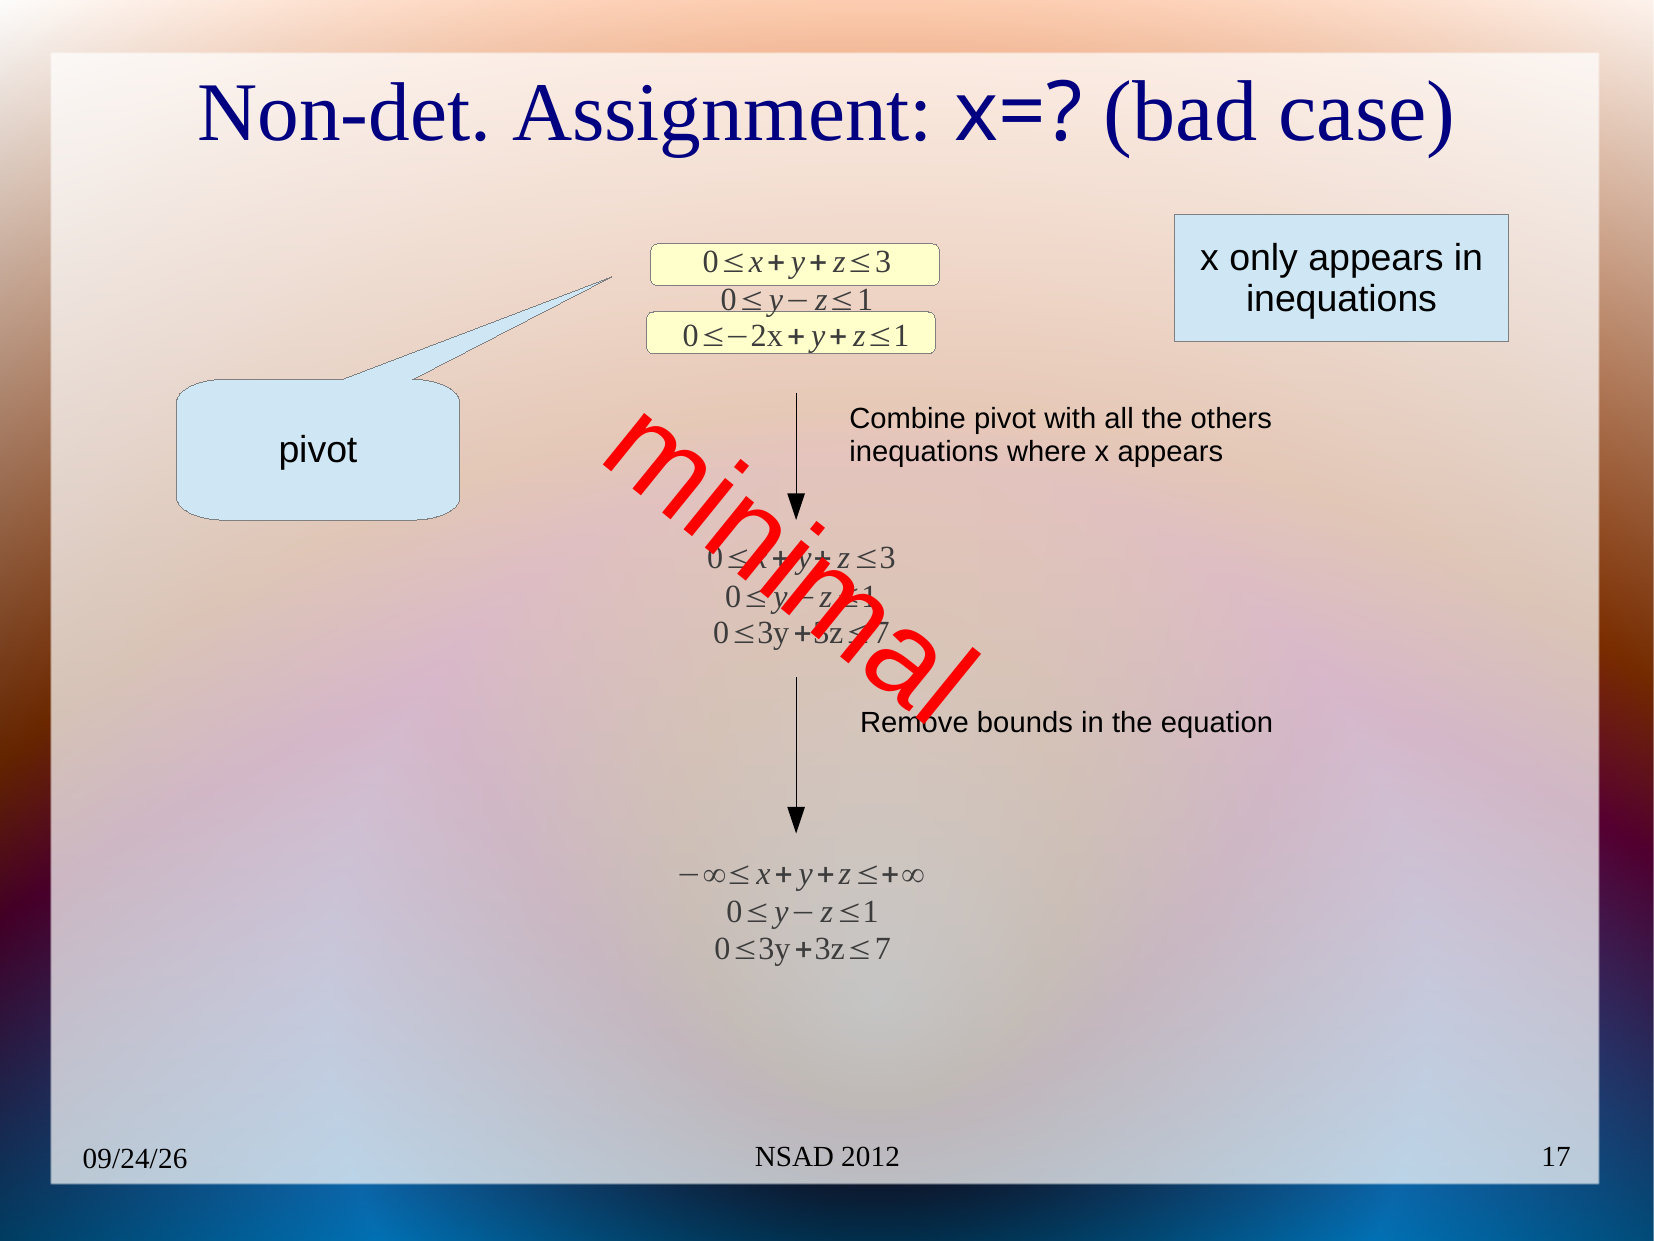

# Non-det. Assignment: x=? (bad case)
x only appears in
inequations
pivot
Combine pivot with all the others inequations where x appears
minimal
Remove bounds in the equation
NSAD 2012
17